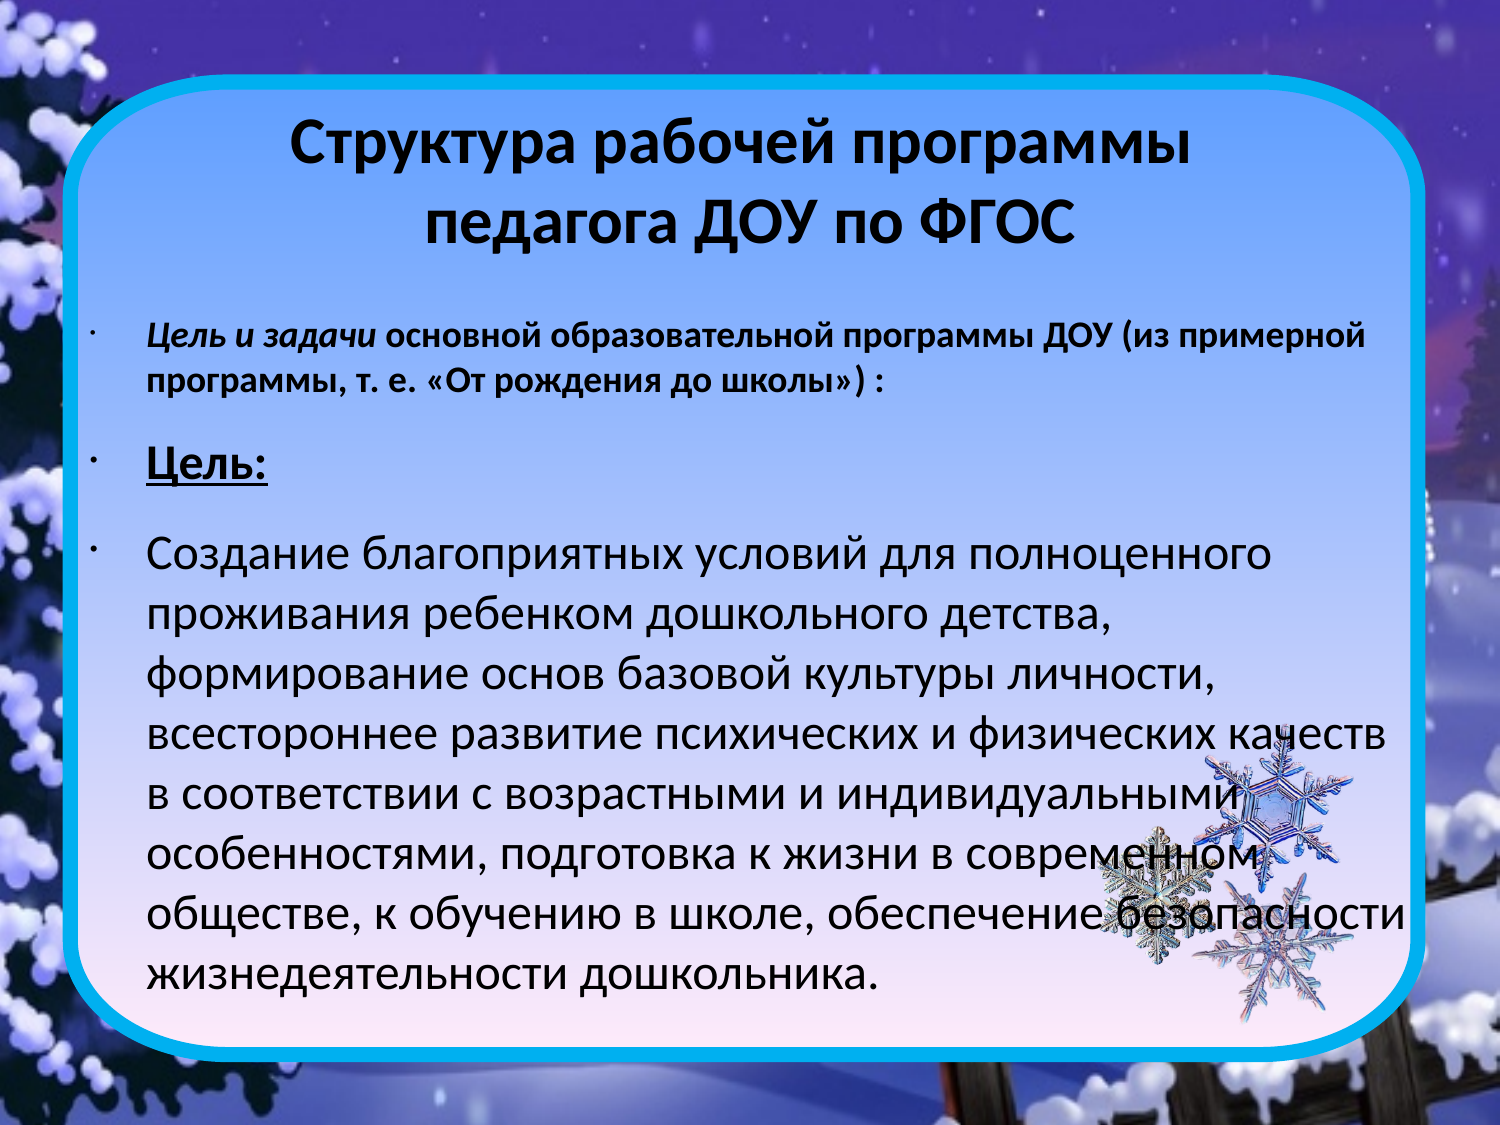

# Структура рабочей программы педагога ДОУ по ФГОС
Цель и задачи основной образовательной программы ДОУ (из примерной программы, т. е. «От рождения до школы») :
Цель:
Создание благоприятных условий для полноценного проживания ребенком дошкольного детства, формирование основ базовой культуры личности, всестороннее развитие психических и физических качеств в соответствии с возрастными и индивидуальными особенностями, подготовка к жизни в современном обществе, к обучению в школе, обеспечение безопасности жизнедеятельности дошкольника.